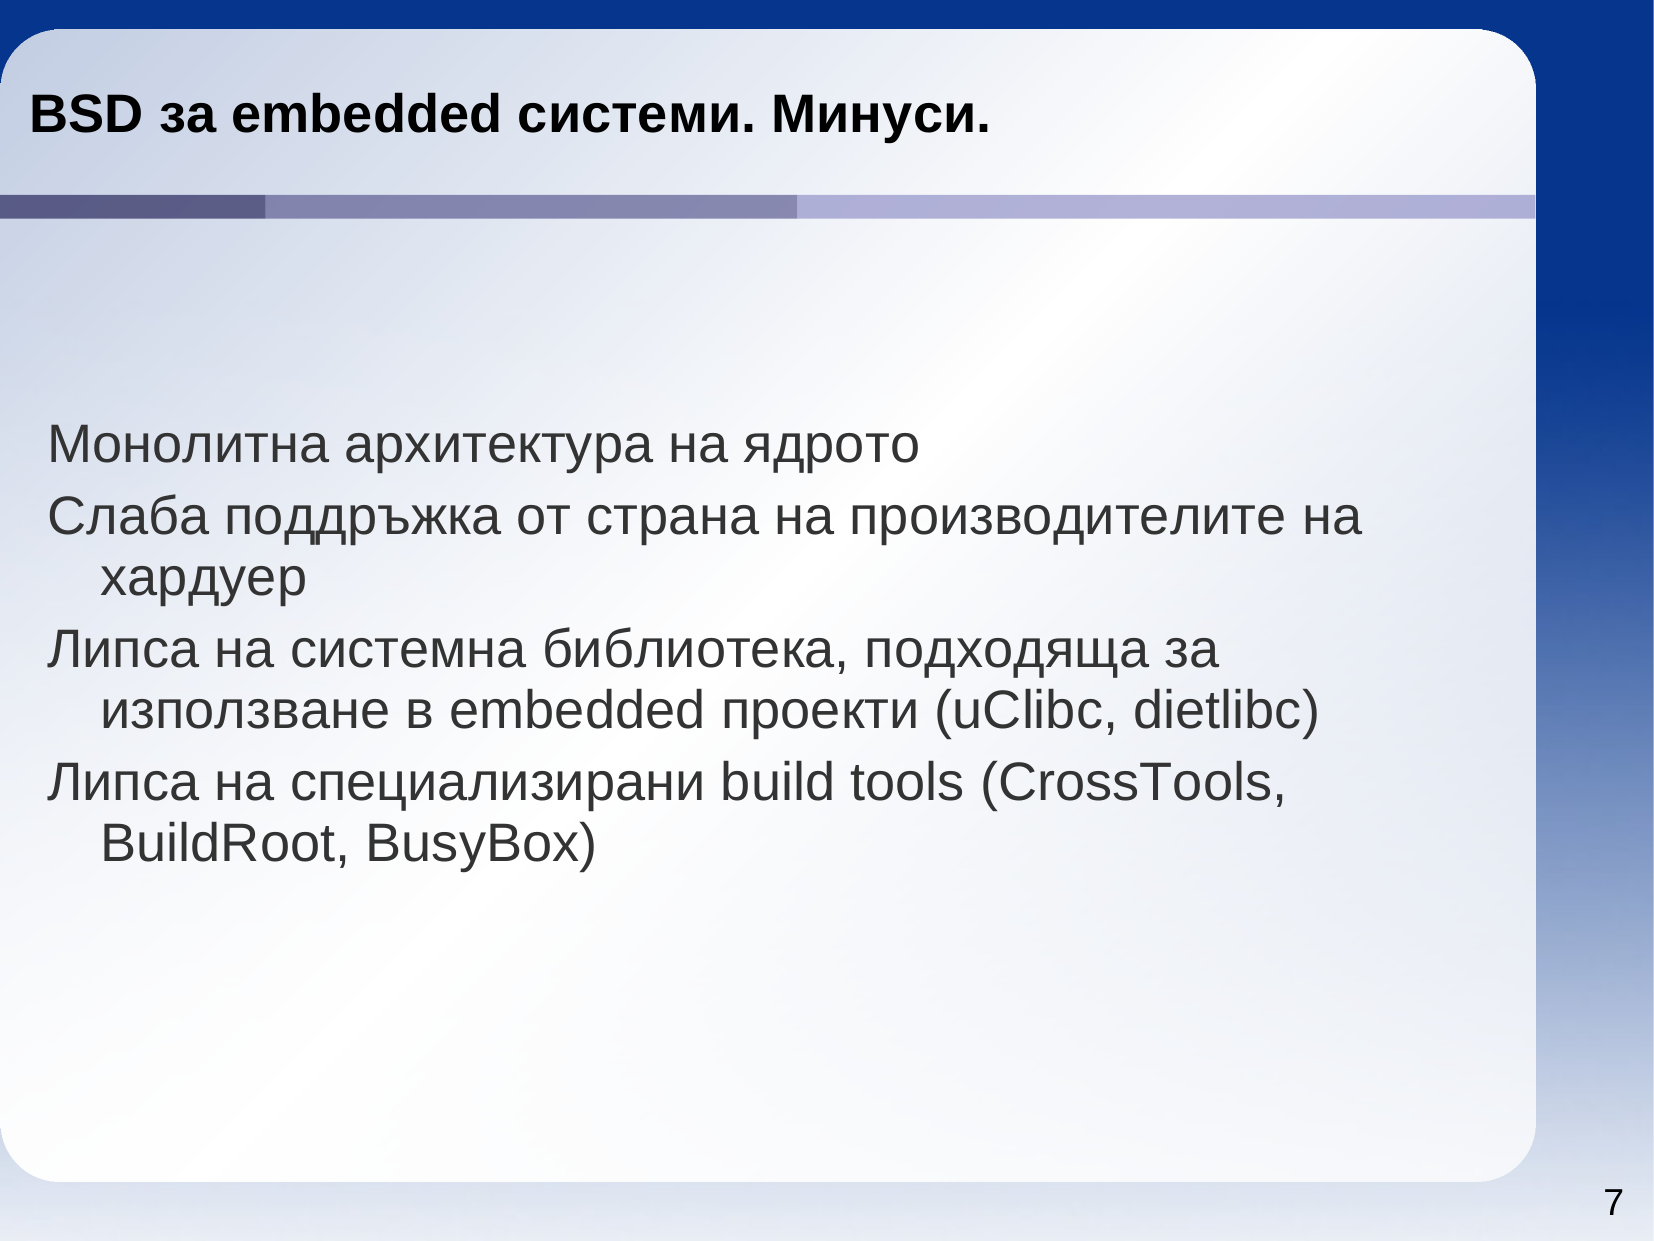

# BSD за embedded системи. Минуси.
Монолитна архитектура на ядрото
Слаба поддръжка от страна на производителите на хардуер
Липса на системна библиотека, подходяща за използване в embedded проекти (uClibc, dietlibc)
Липса на специализирани build tools (CrossTools, BuildRoot, BusyBox)
7